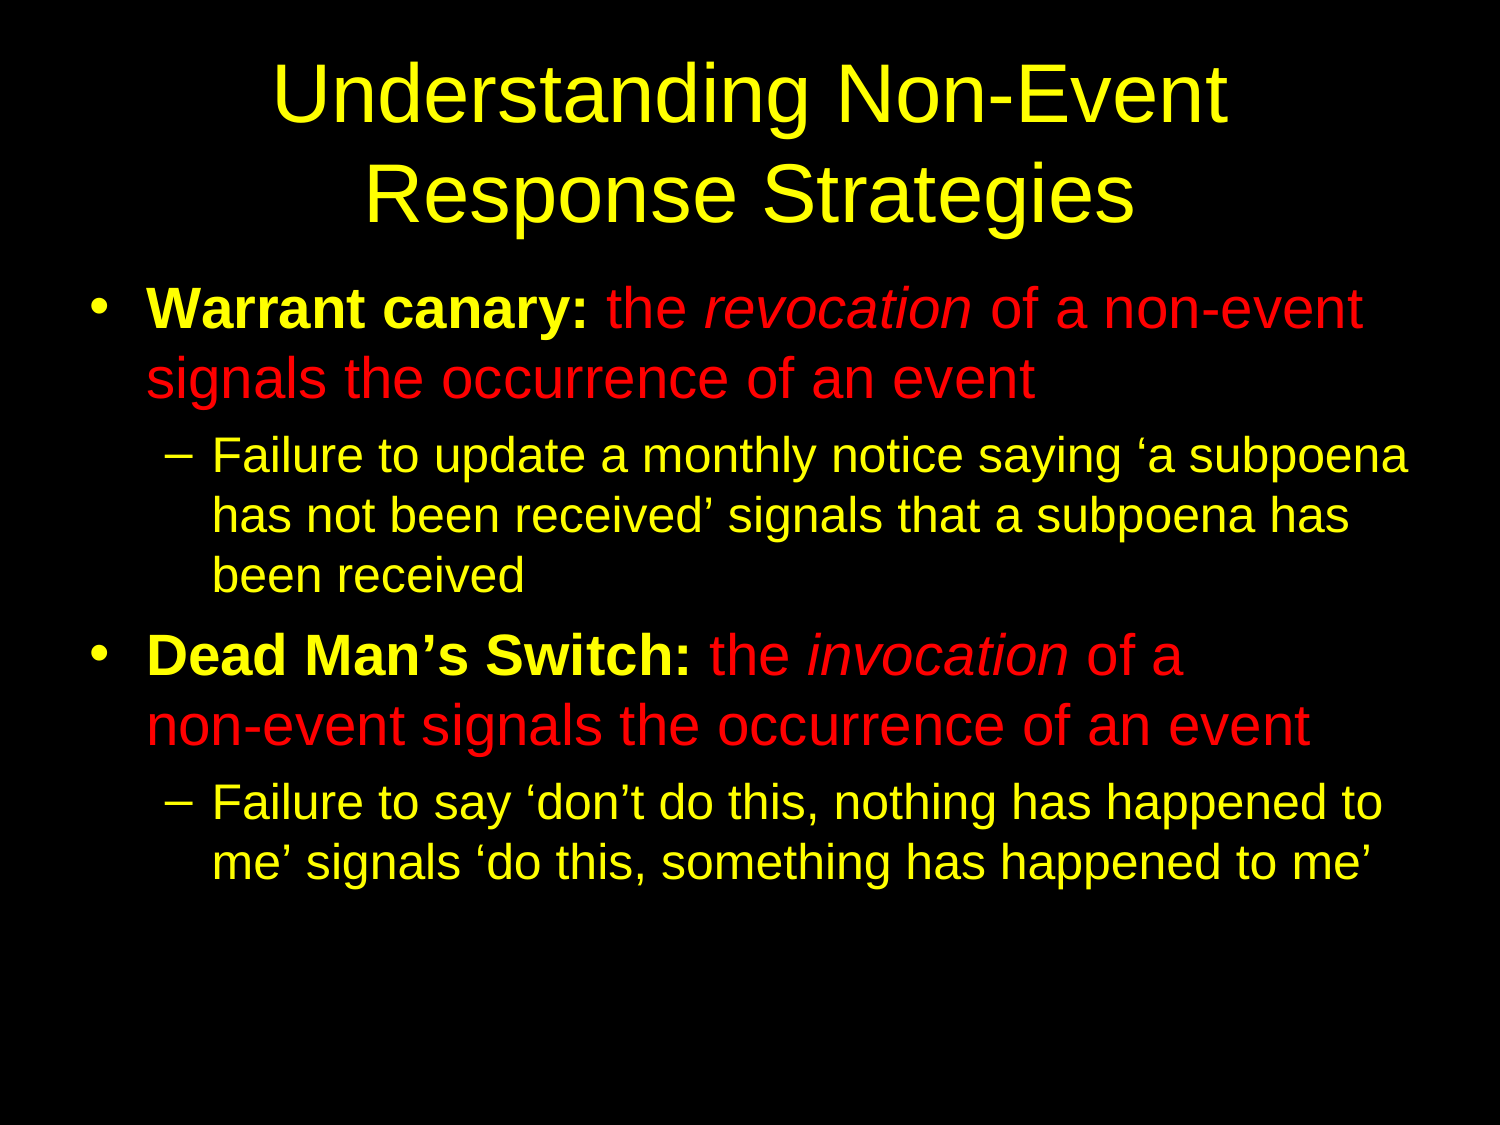

# Understanding Non-Event Response Strategies
Warrant canary: the revocation of a non-event signals the occurrence of an event
Failure to update a monthly notice saying ‘a subpoena has not been received’ signals that a subpoena has been received
Dead Man’s Switch: the invocation of a non-event signals the occurrence of an event
Failure to say ‘don’t do this, nothing has happened to me’ signals ‘do this, something has happened to me’